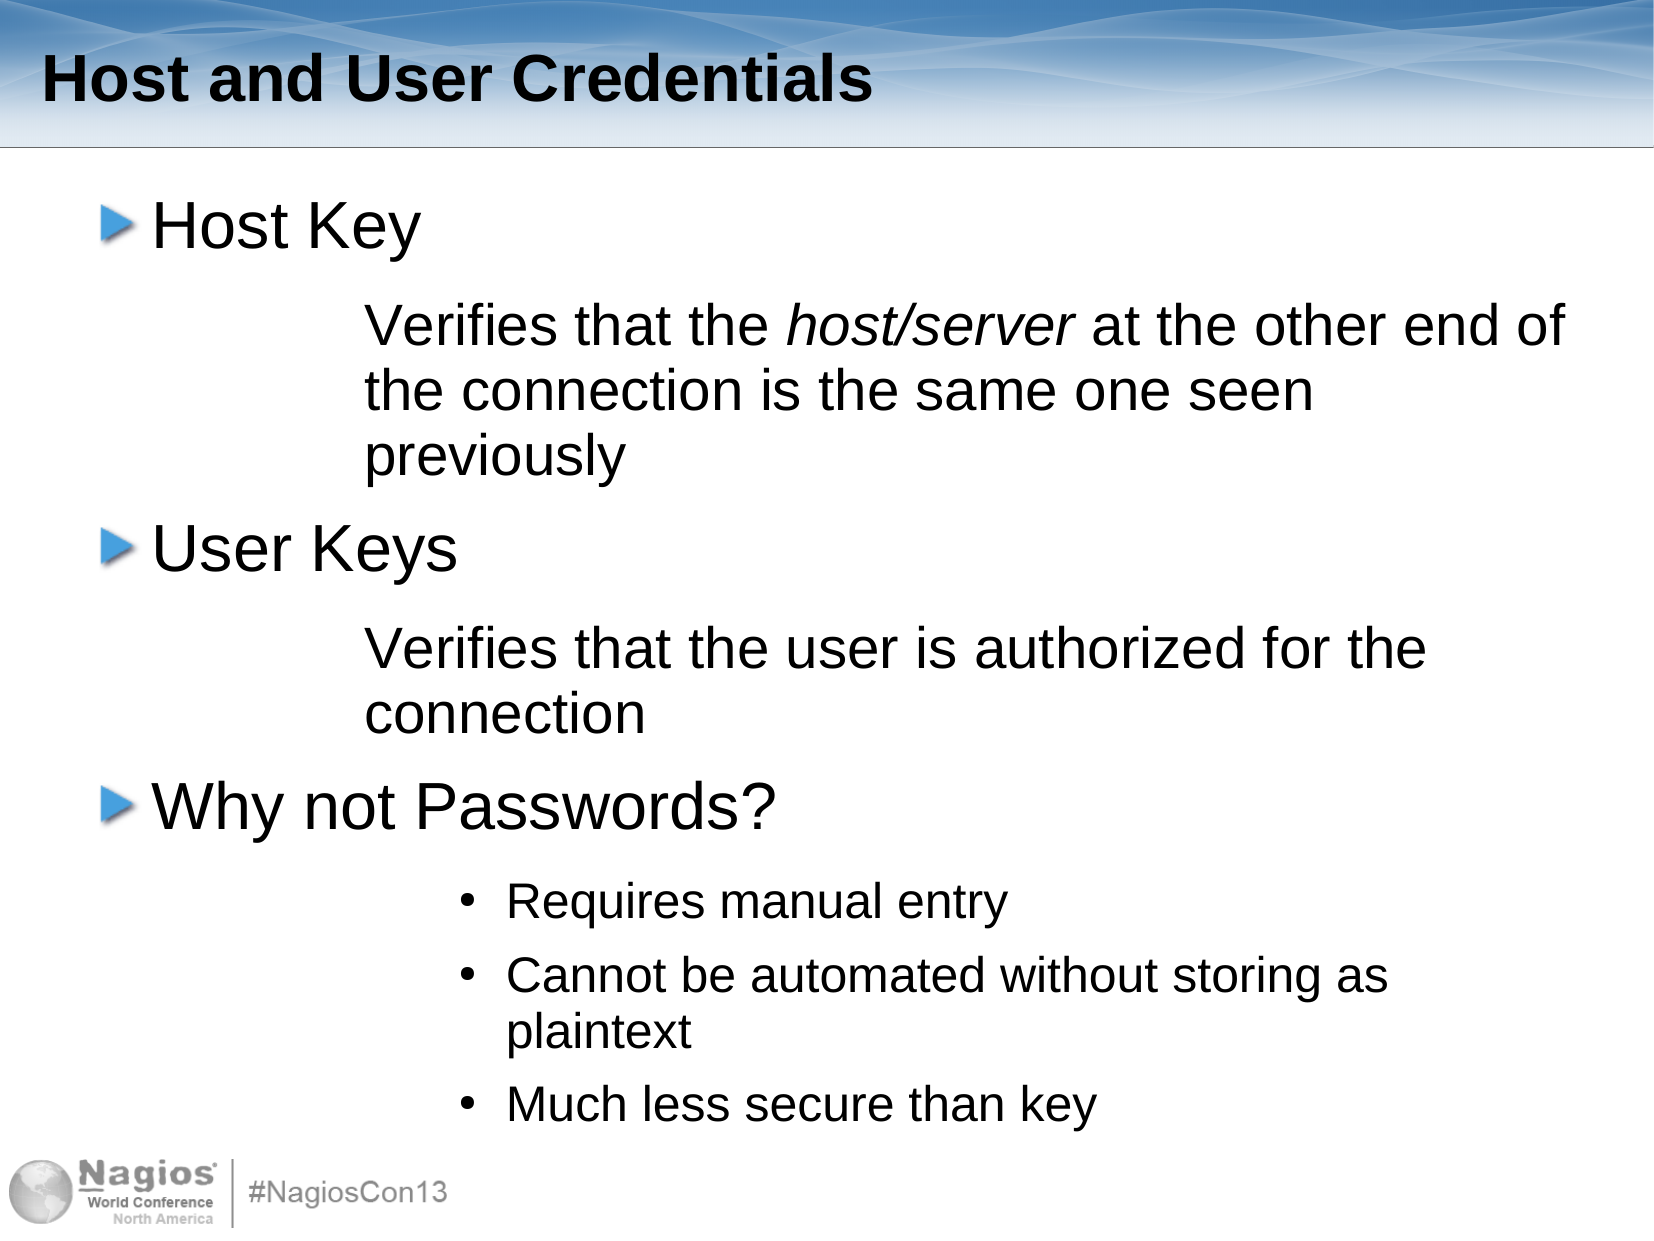

# Host and User Credentials
Host Key
Verifies that the host/server at the other end of the connection is the same one seen previously
User Keys
Verifies that the user is authorized for the connection
Why not Passwords?
Requires manual entry
Cannot be automated without storing as plaintext
Much less secure than key